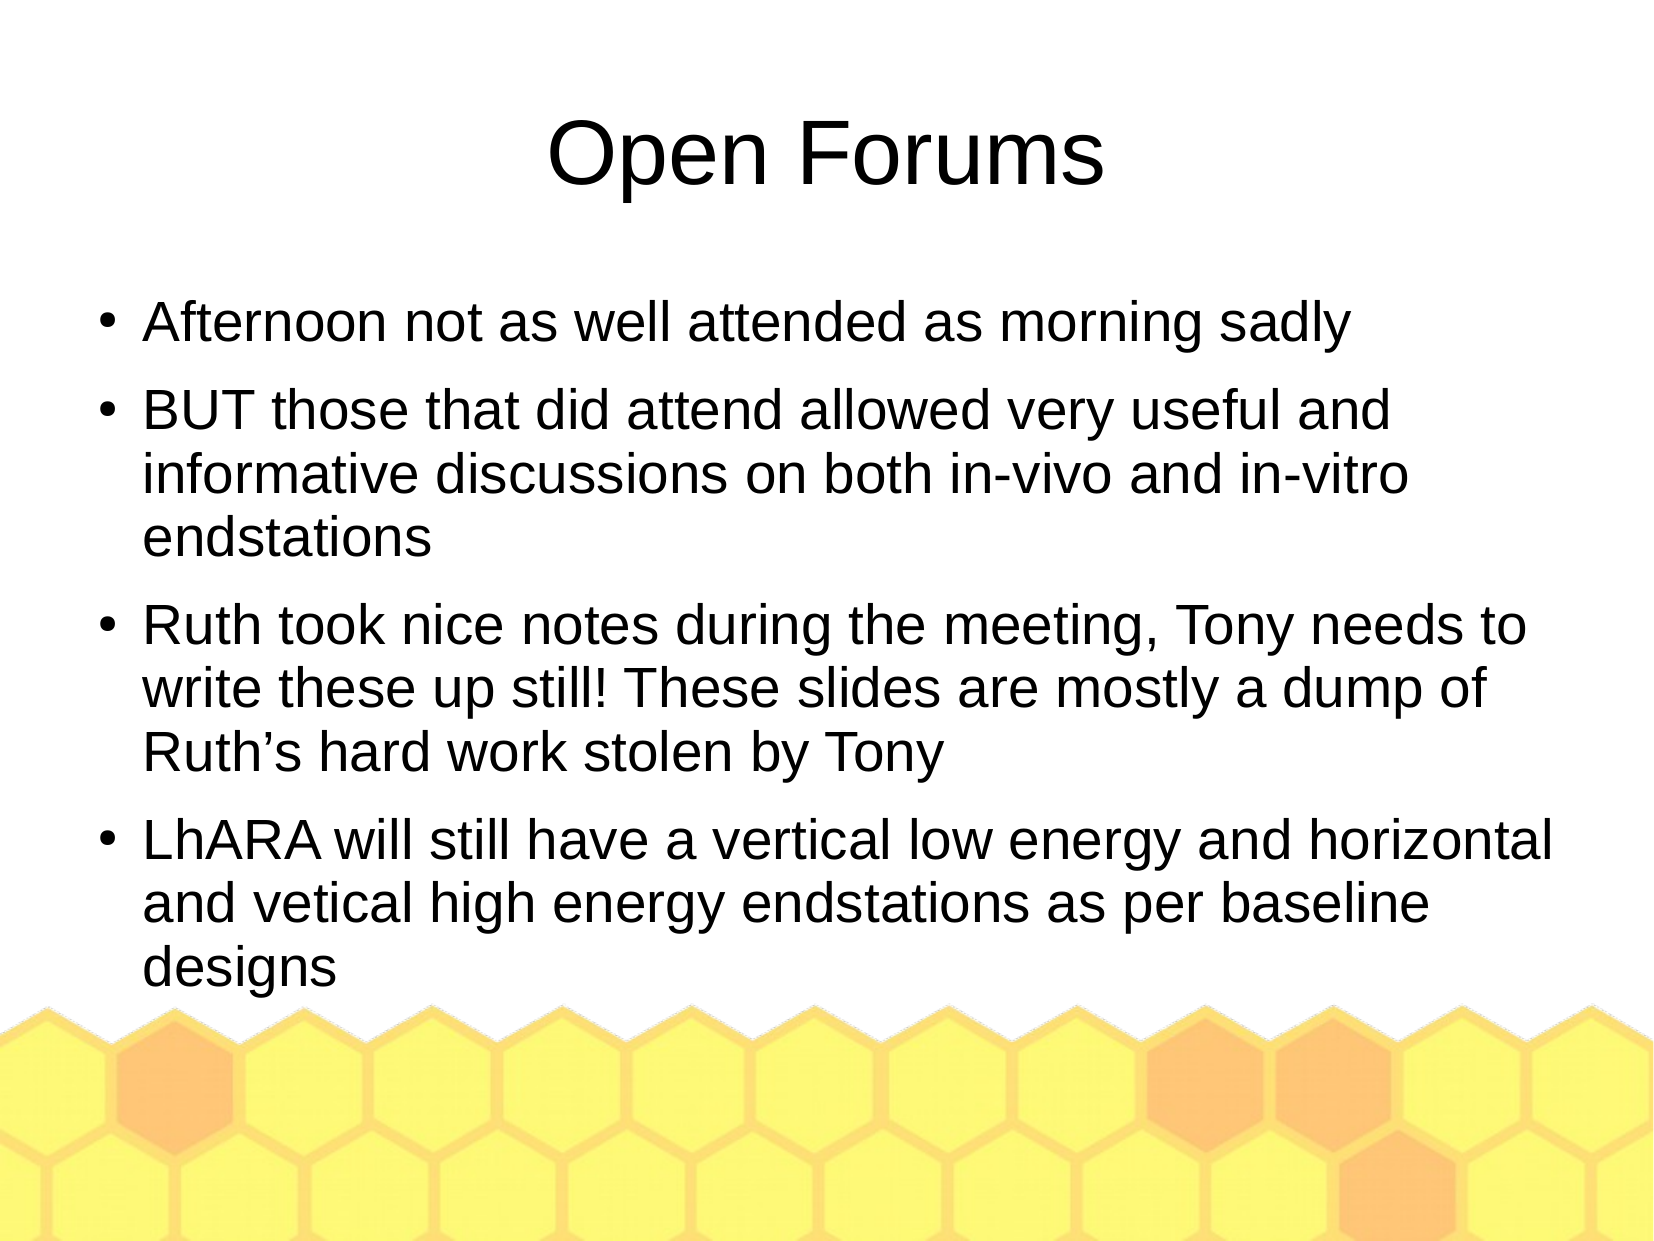

# Open Forums
Afternoon not as well attended as morning sadly
BUT those that did attend allowed very useful and informative discussions on both in-vivo and in-vitro endstations
Ruth took nice notes during the meeting, Tony needs to write these up still! These slides are mostly a dump of Ruth’s hard work stolen by Tony
LhARA will still have a vertical low energy and horizontal and vetical high energy endstations as per baseline designs